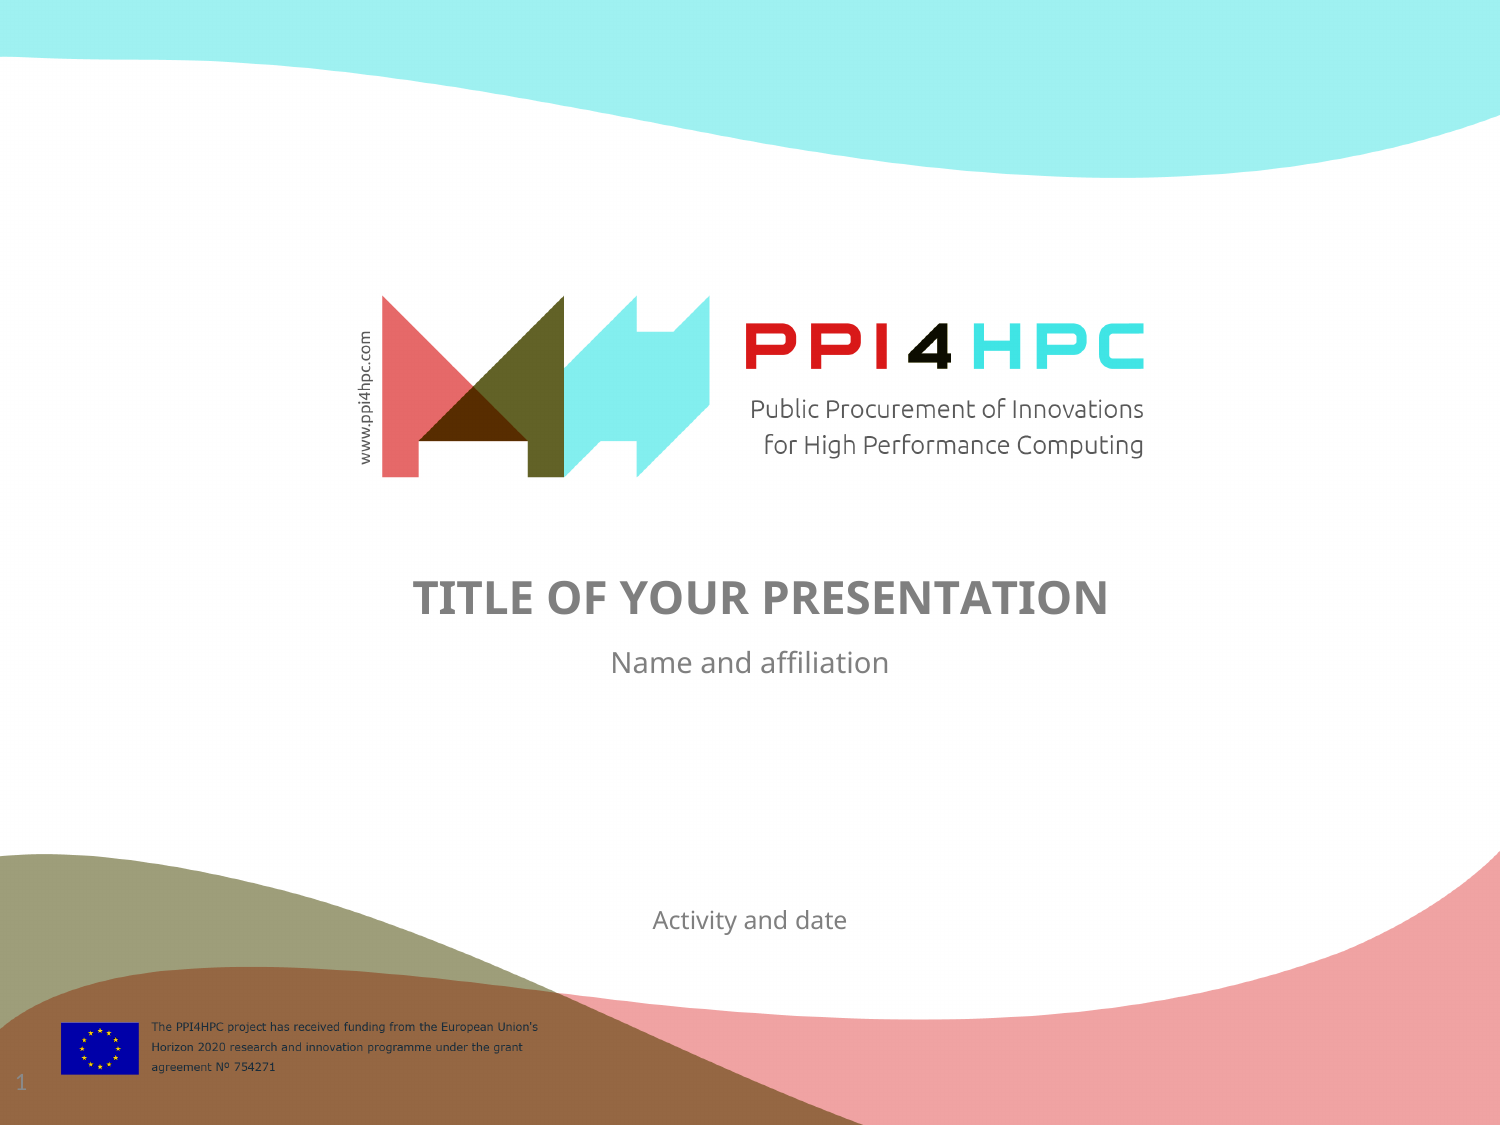

TITLE OF YOUR PRESENTATION
Name and affiliation
Activity and date